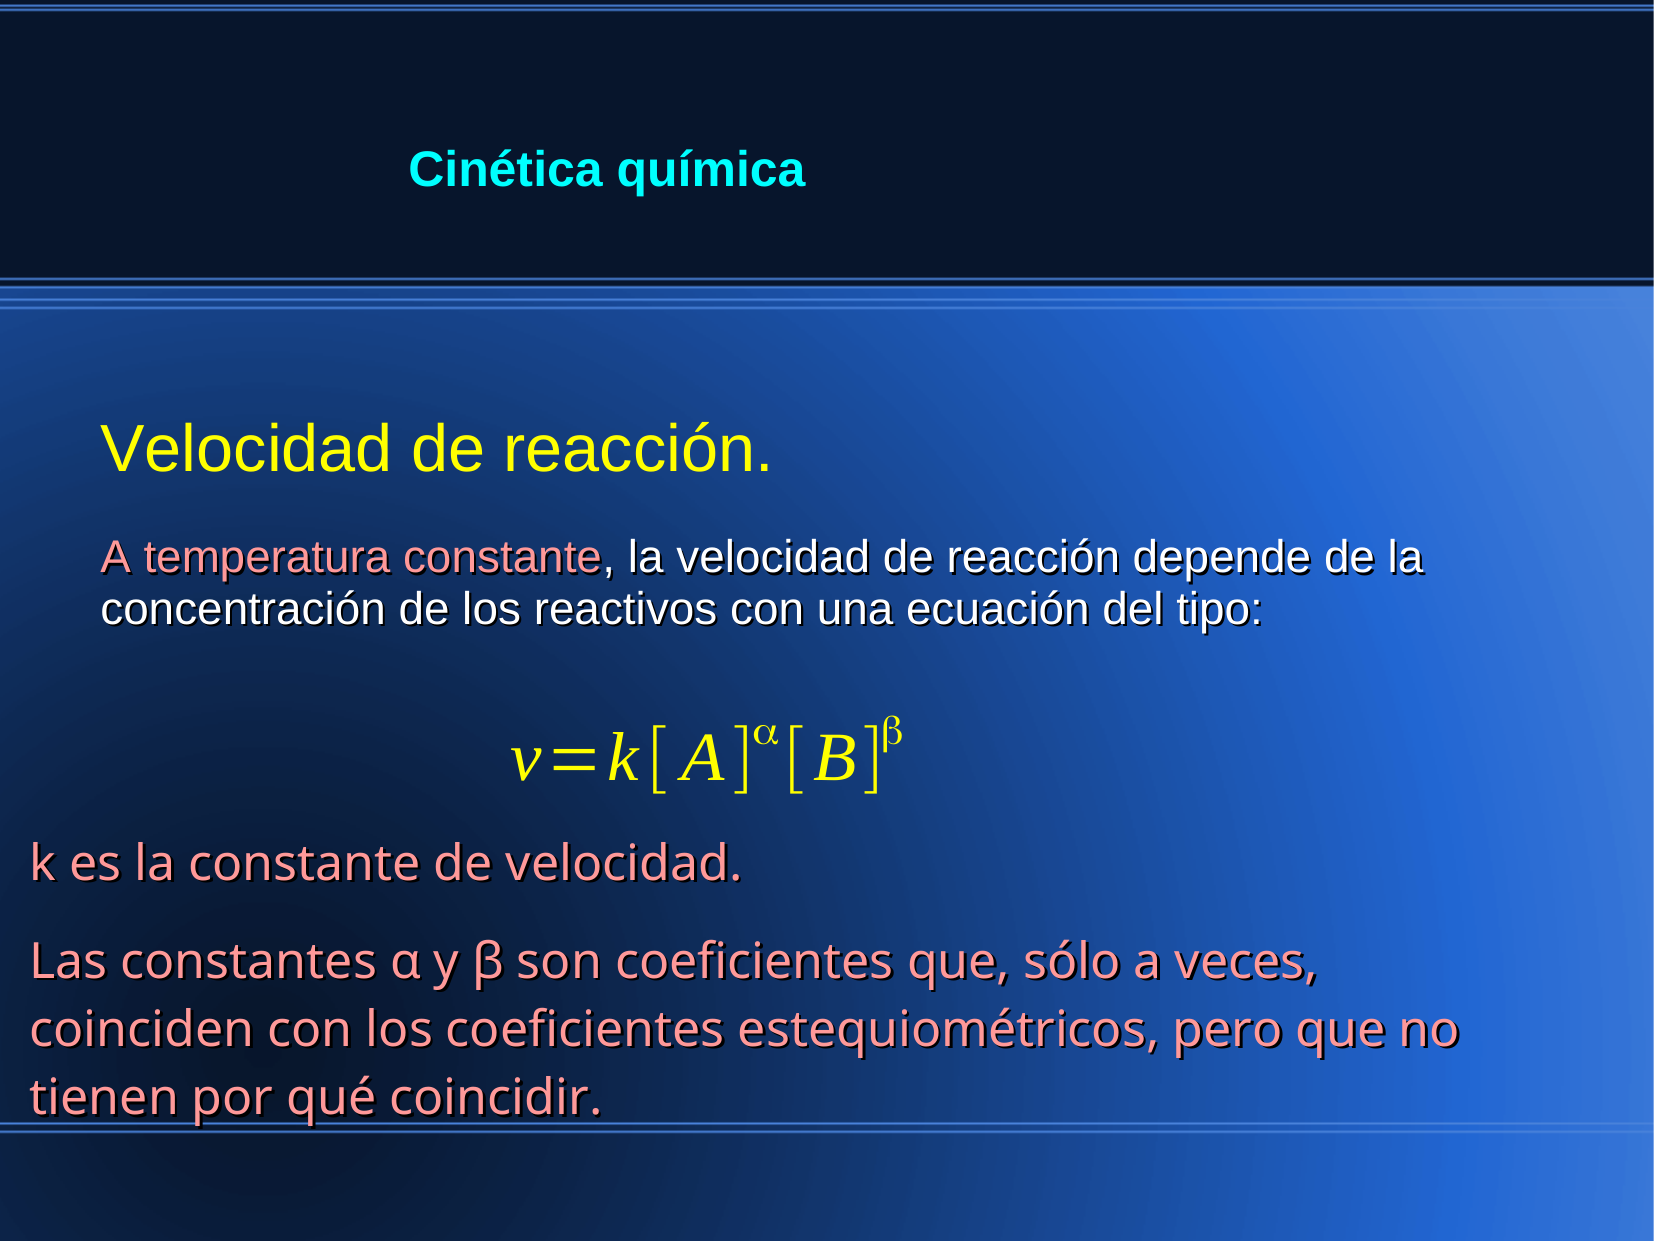

# Cinética química
Velocidad de reacción.
A temperatura constante, la velocidad de reacción depende de la concentración de los reactivos con una ecuación del tipo:
k es la constante de velocidad.
Las constantes α y β son coeficientes que, sólo a veces, coinciden con los coeficientes estequiométricos, pero que no tienen por qué coincidir.